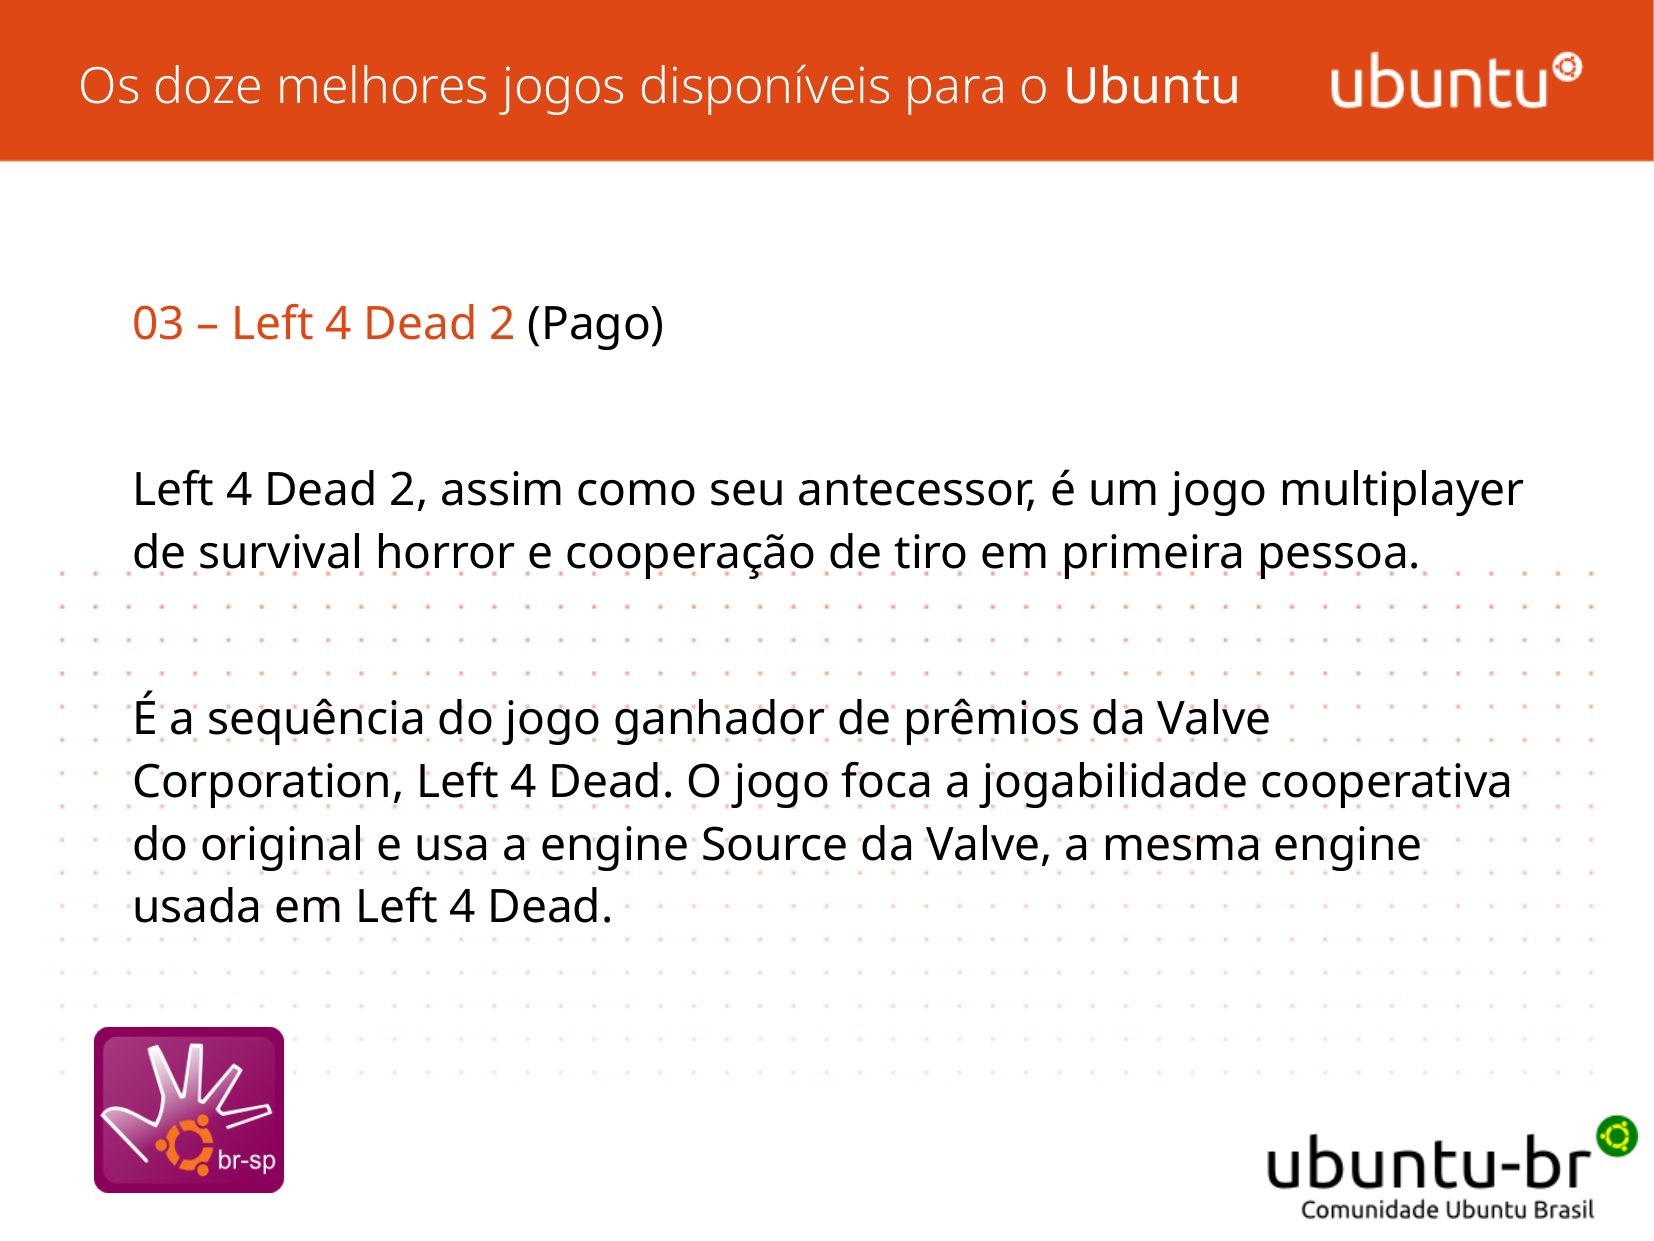

# Os doze melhores jogos disponíveis para o Ubuntu
03 – Left 4 Dead 2 (Pago)
Left 4 Dead 2, assim como seu antecessor, é um jogo multiplayer de survival horror e cooperação de tiro em primeira pessoa.
É a sequência do jogo ganhador de prêmios da Valve Corporation, Left 4 Dead. O jogo foca a jogabilidade cooperativa do original e usa a engine Source da Valve, a mesma engine usada em Left 4 Dead.